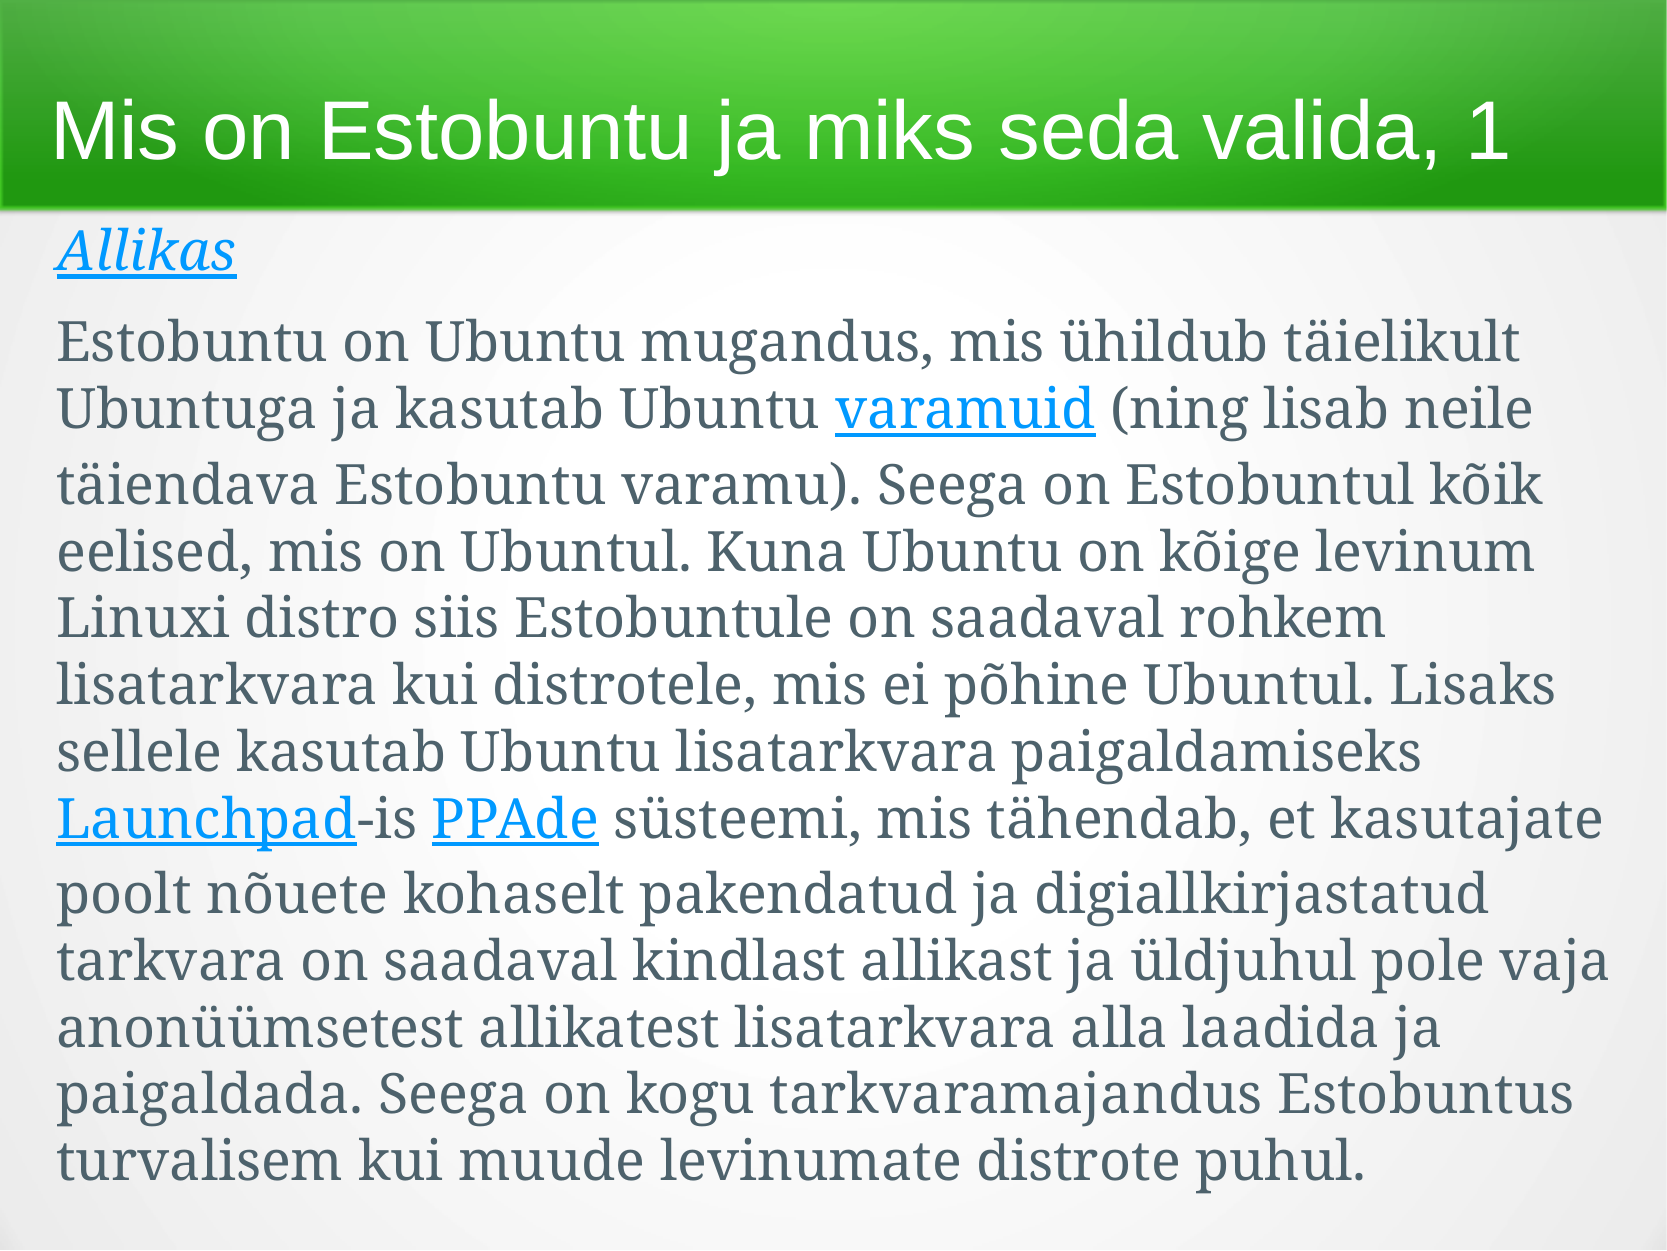

# Mis on Estobuntu ja miks seda valida, 1
Allikas
Estobuntu on Ubuntu mugandus, mis ühildub täielikult Ubuntuga ja kasutab Ubuntu varamuid (ning lisab neile täiendava Estobuntu varamu). Seega on Estobuntul kõik eelised, mis on Ubuntul. Kuna Ubuntu on kõige levinum Linuxi distro siis Estobuntule on saadaval rohkem lisatarkvara kui distrotele, mis ei põhine Ubuntul. Lisaks sellele kasutab Ubuntu lisatarkvara paigaldamiseks Launchpad-is PPAde süsteemi, mis tähendab, et kasutajate poolt nõuete kohaselt pakendatud ja digiallkirjastatud tarkvara on saadaval kindlast allikast ja üldjuhul pole vaja anonüümsetest allikatest lisatarkvara alla laadida ja paigaldada. Seega on kogu tarkvaramajandus Estobuntus turvalisem kui muude levinumate distrote puhul.